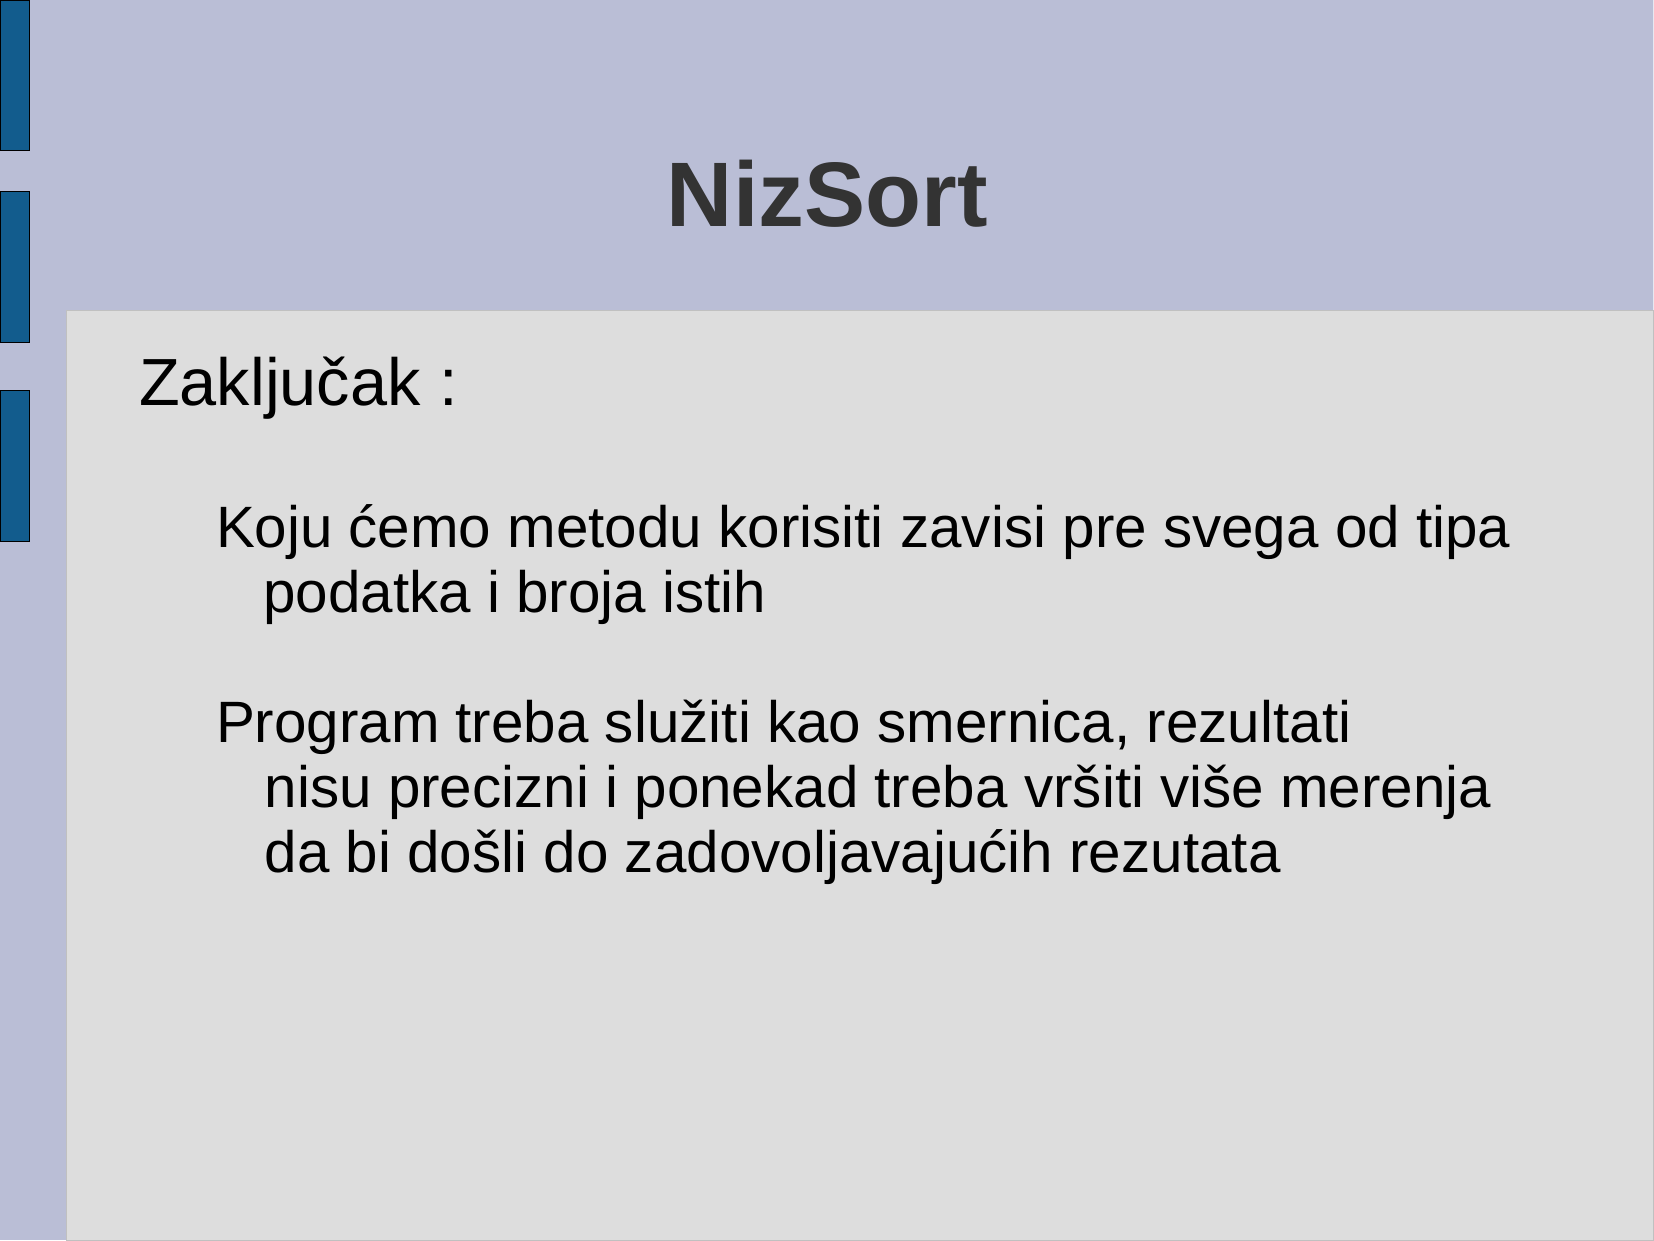

# NizSort
Zaključak :
Koju ćemo metodu korisiti zavisi pre svega od tipa podatka i broja istih
Program treba služiti kao smernica, rezultati
 nisu precizni i ponekad treba vršiti više merenja
 da bi došli do zadovoljavajućih rezutata